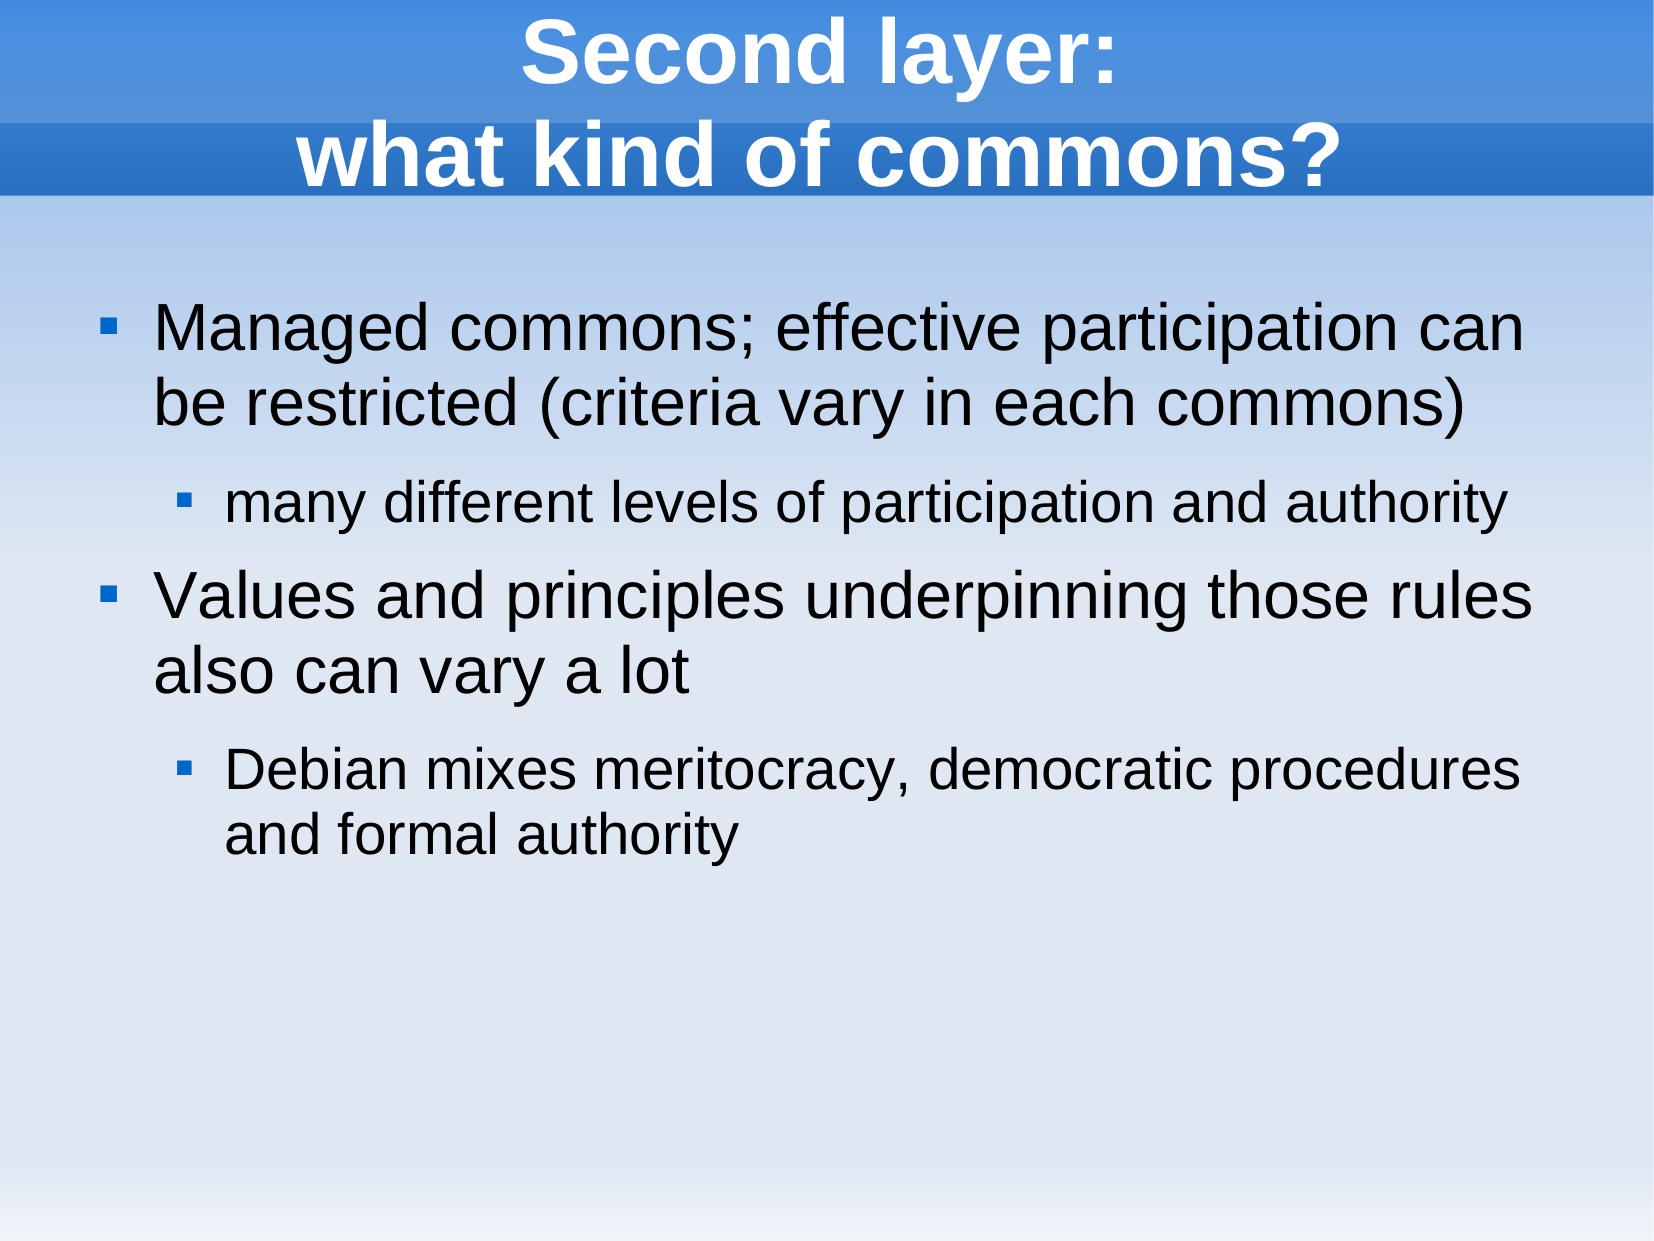

# Second layer: what kind of commons?
Managed commons; effective participation can be restricted (criteria vary in each commons)
many different levels of participation and authority
Values and principles underpinning those rules
also can vary a lot
Debian mixes meritocracy, democratic procedures and formal authority